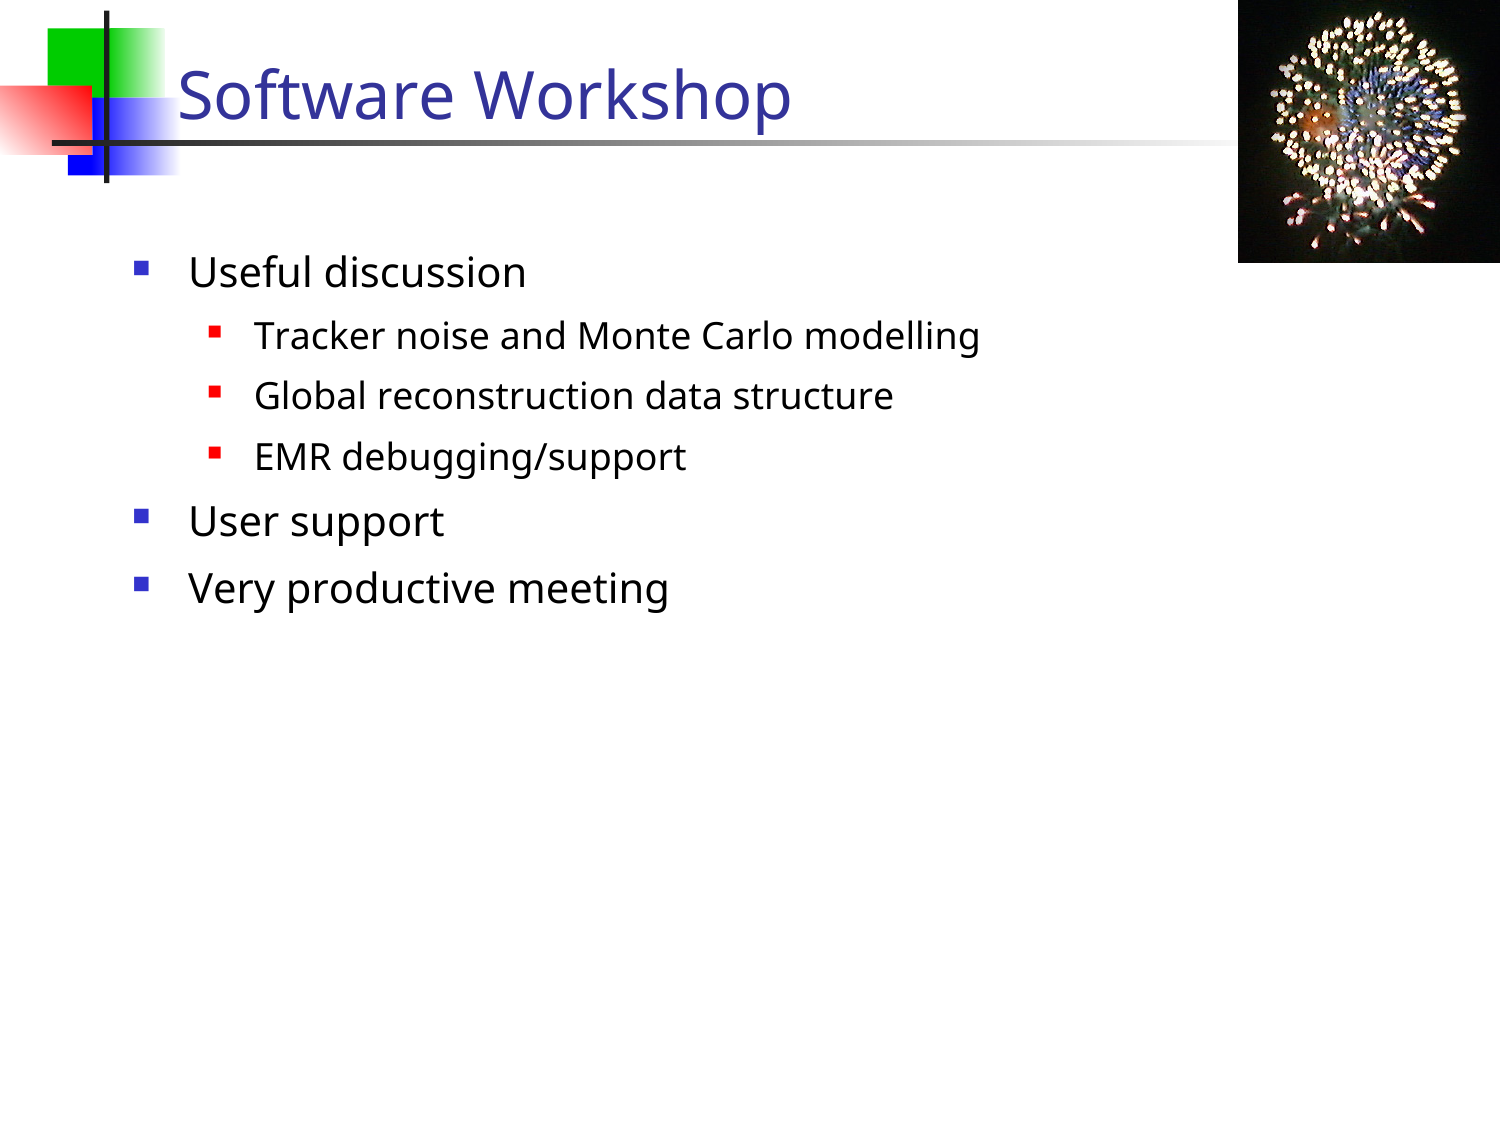

# Software Workshop
Useful discussion
Tracker noise and Monte Carlo modelling
Global reconstruction data structure
EMR debugging/support
User support
Very productive meeting